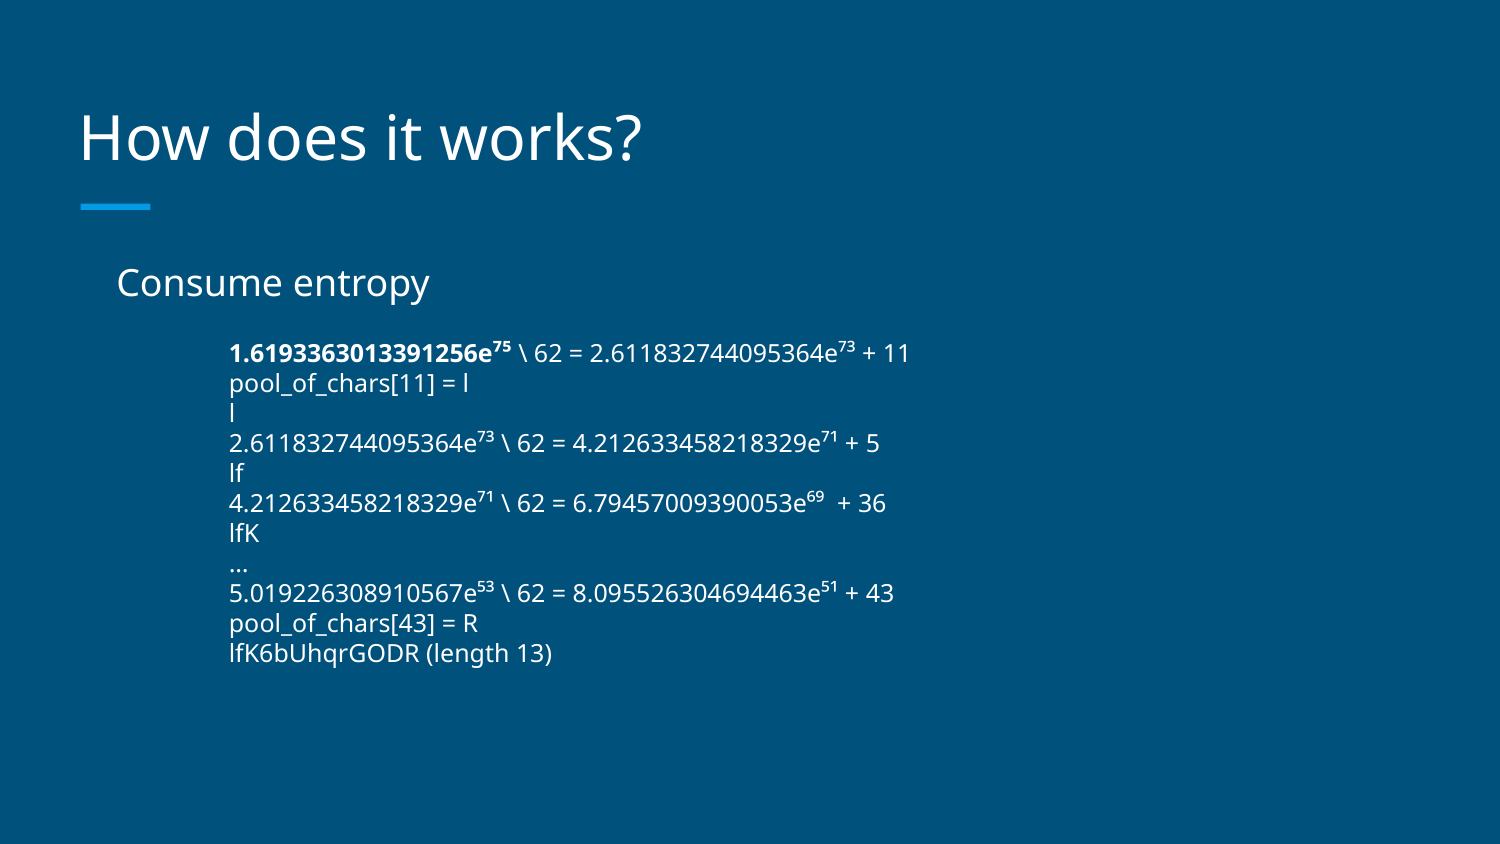

# How does it works?
Consume entropy
1.6193363013391256e⁷⁵ \ 62 = 2.611832744095364e⁷³ + 11
	pool_of_chars[11] = l
	l
	2.611832744095364e⁷³ \ 62 = 4.212633458218329e⁷¹ + 5
	lf
	4.212633458218329e⁷¹ \ 62 = 6.79457009390053e⁶⁹ + 36
	lfK
	…
	5.019226308910567e⁵³ \ 62 = 8.095526304694463e⁵¹ + 43
	pool_of_chars[43] = R
	lfK6bUhqrGODR (length 13)